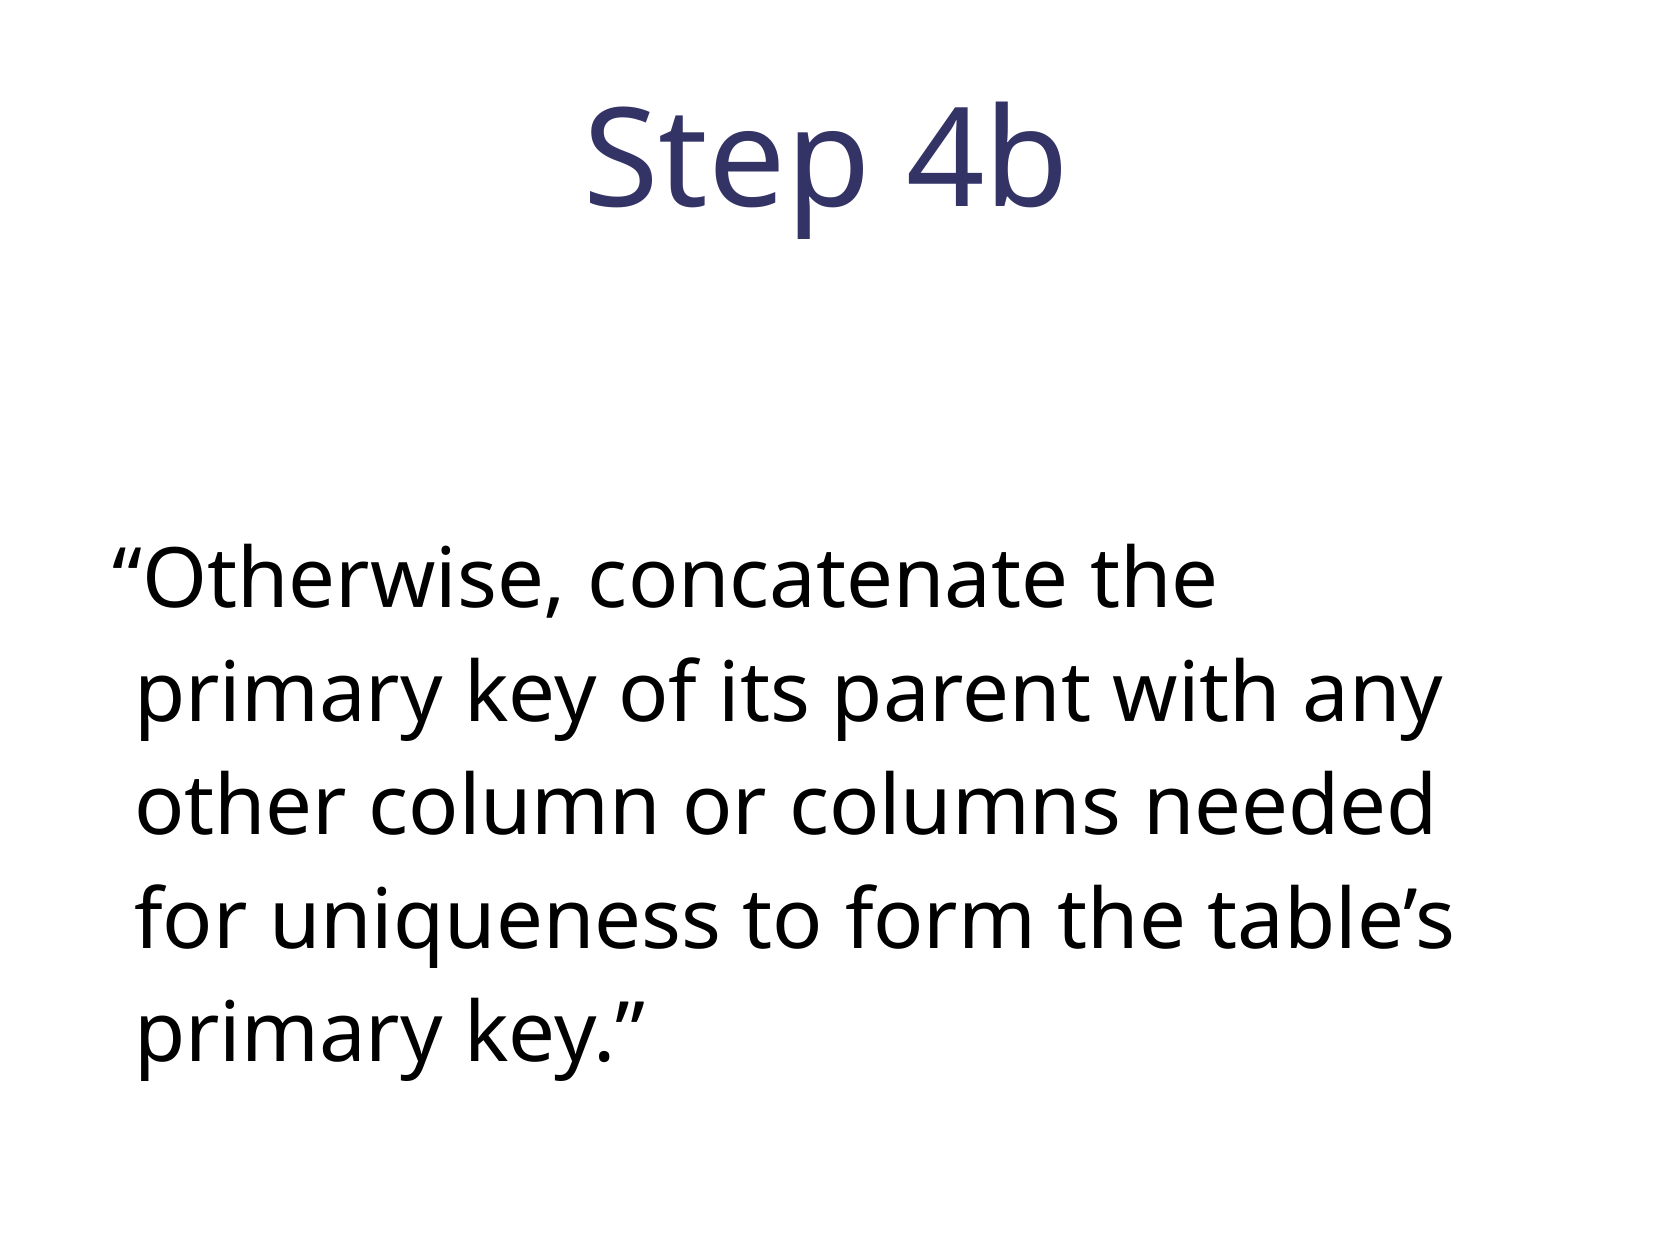

# Step 4b
“Otherwise, concatenate the
 primary key of its parent with any
 other column or columns needed
 for uniqueness to form the table’s
 primary key.”